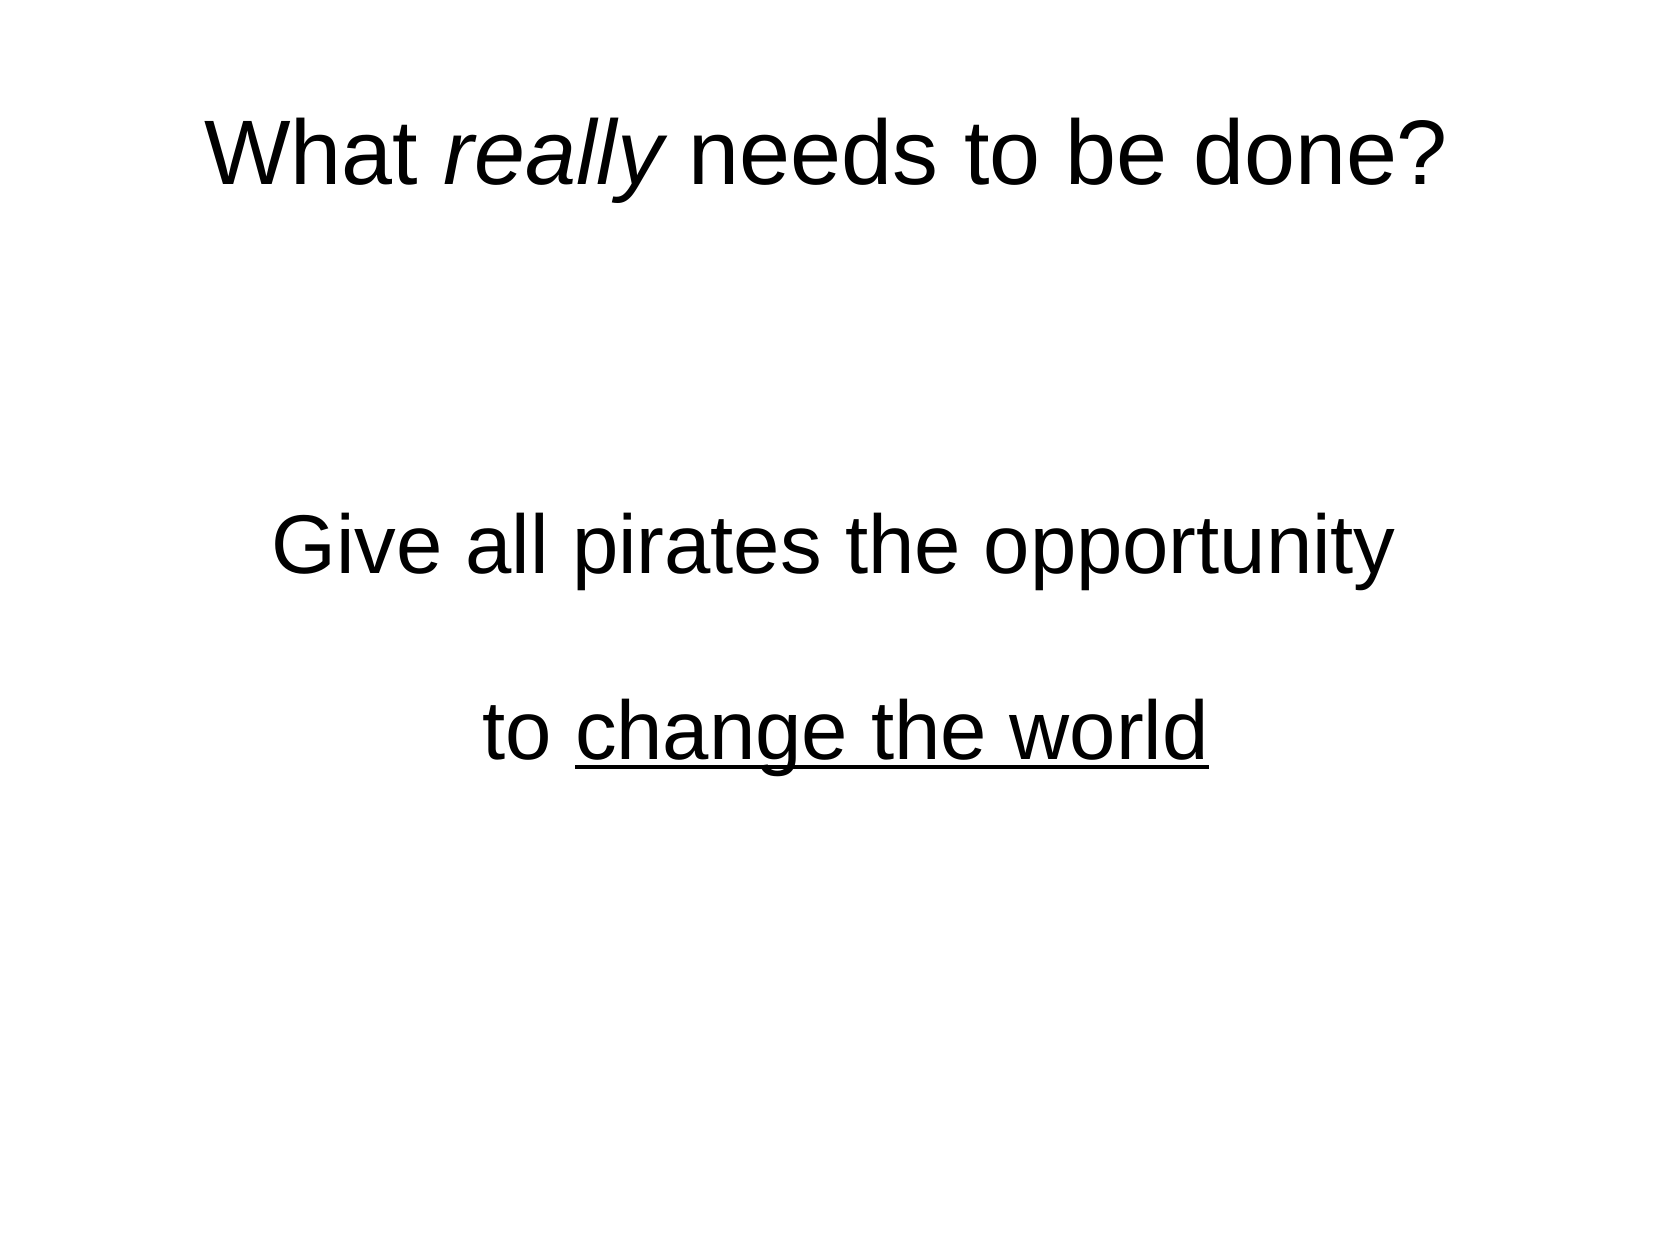

# What really needs to be done?
Give all pirates the opportunity
to change the world